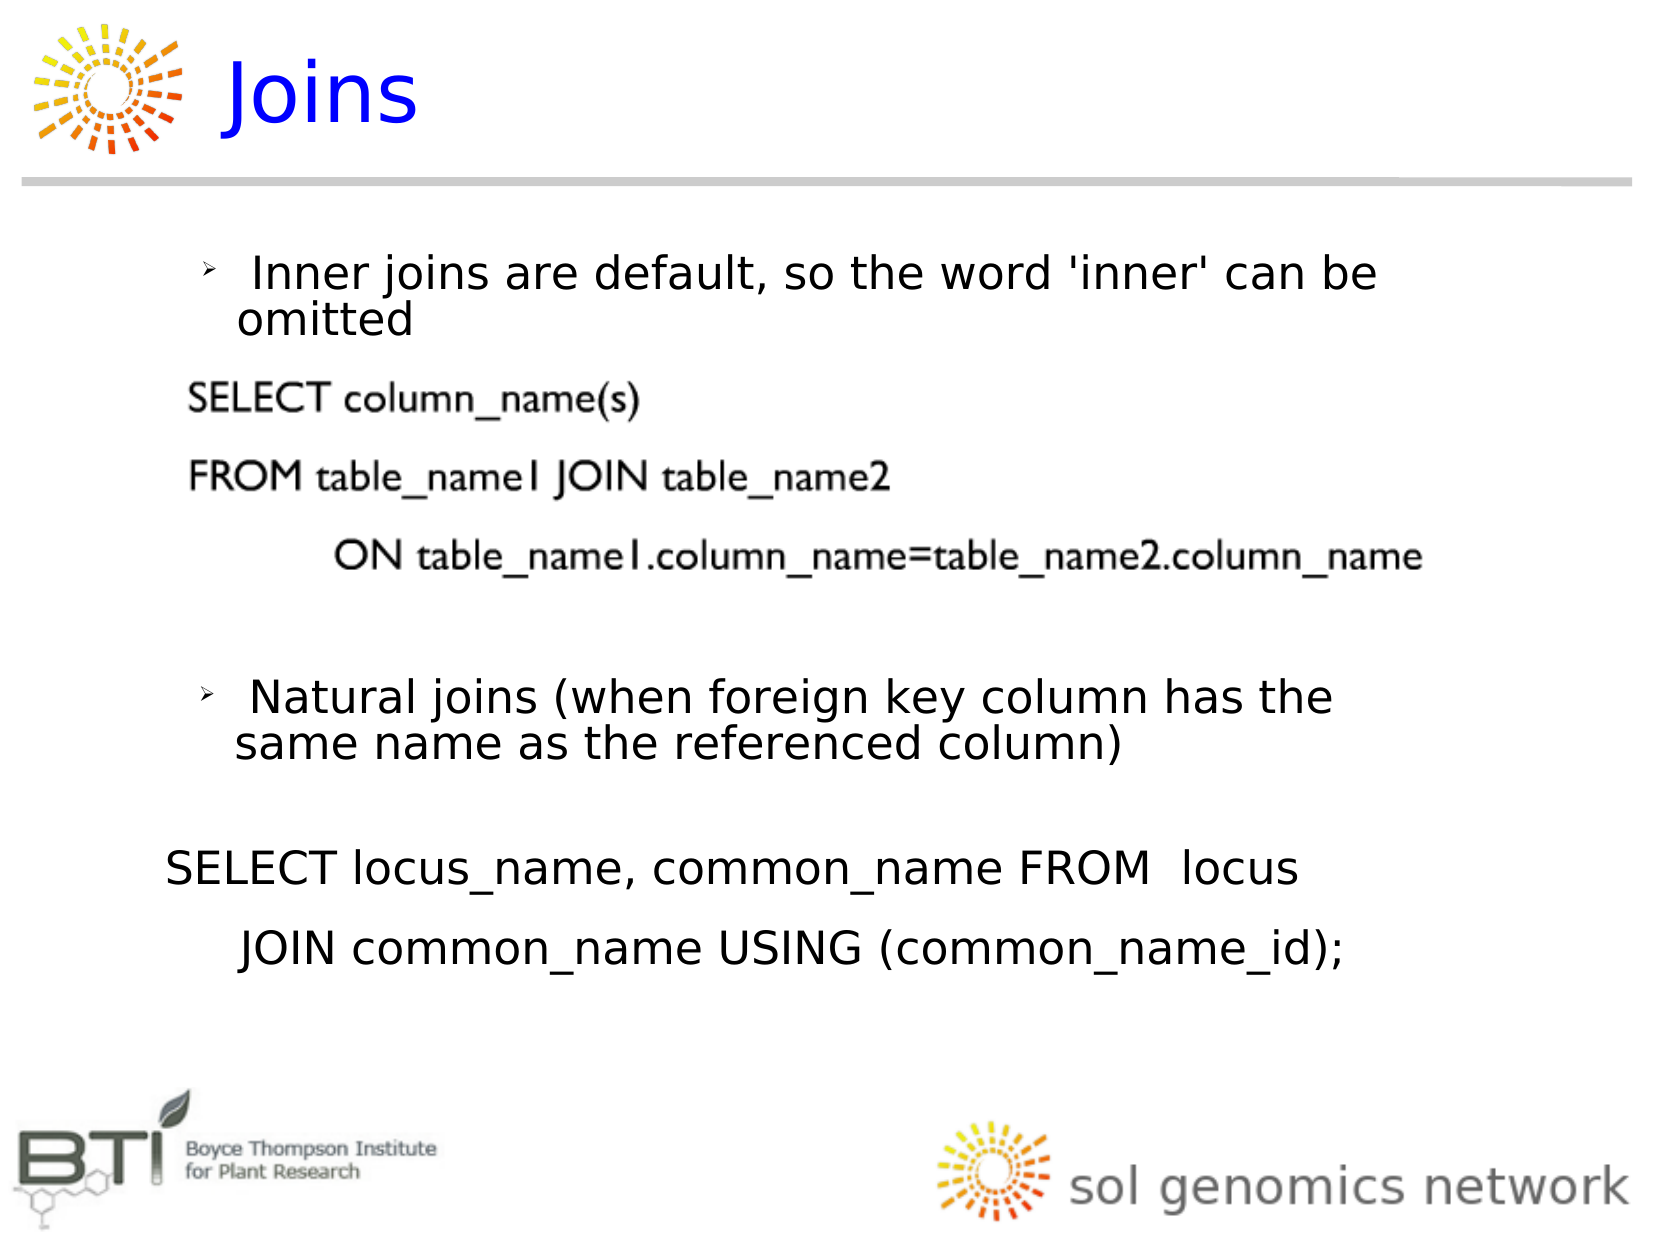

Joins
 Inner joins are default, so the word 'inner' can be omitted
 Natural joins (when foreign key column has the same name as the referenced column)
SELECT locus_name, common_name FROM locus
	JOIN common_name USING (common_name_id);